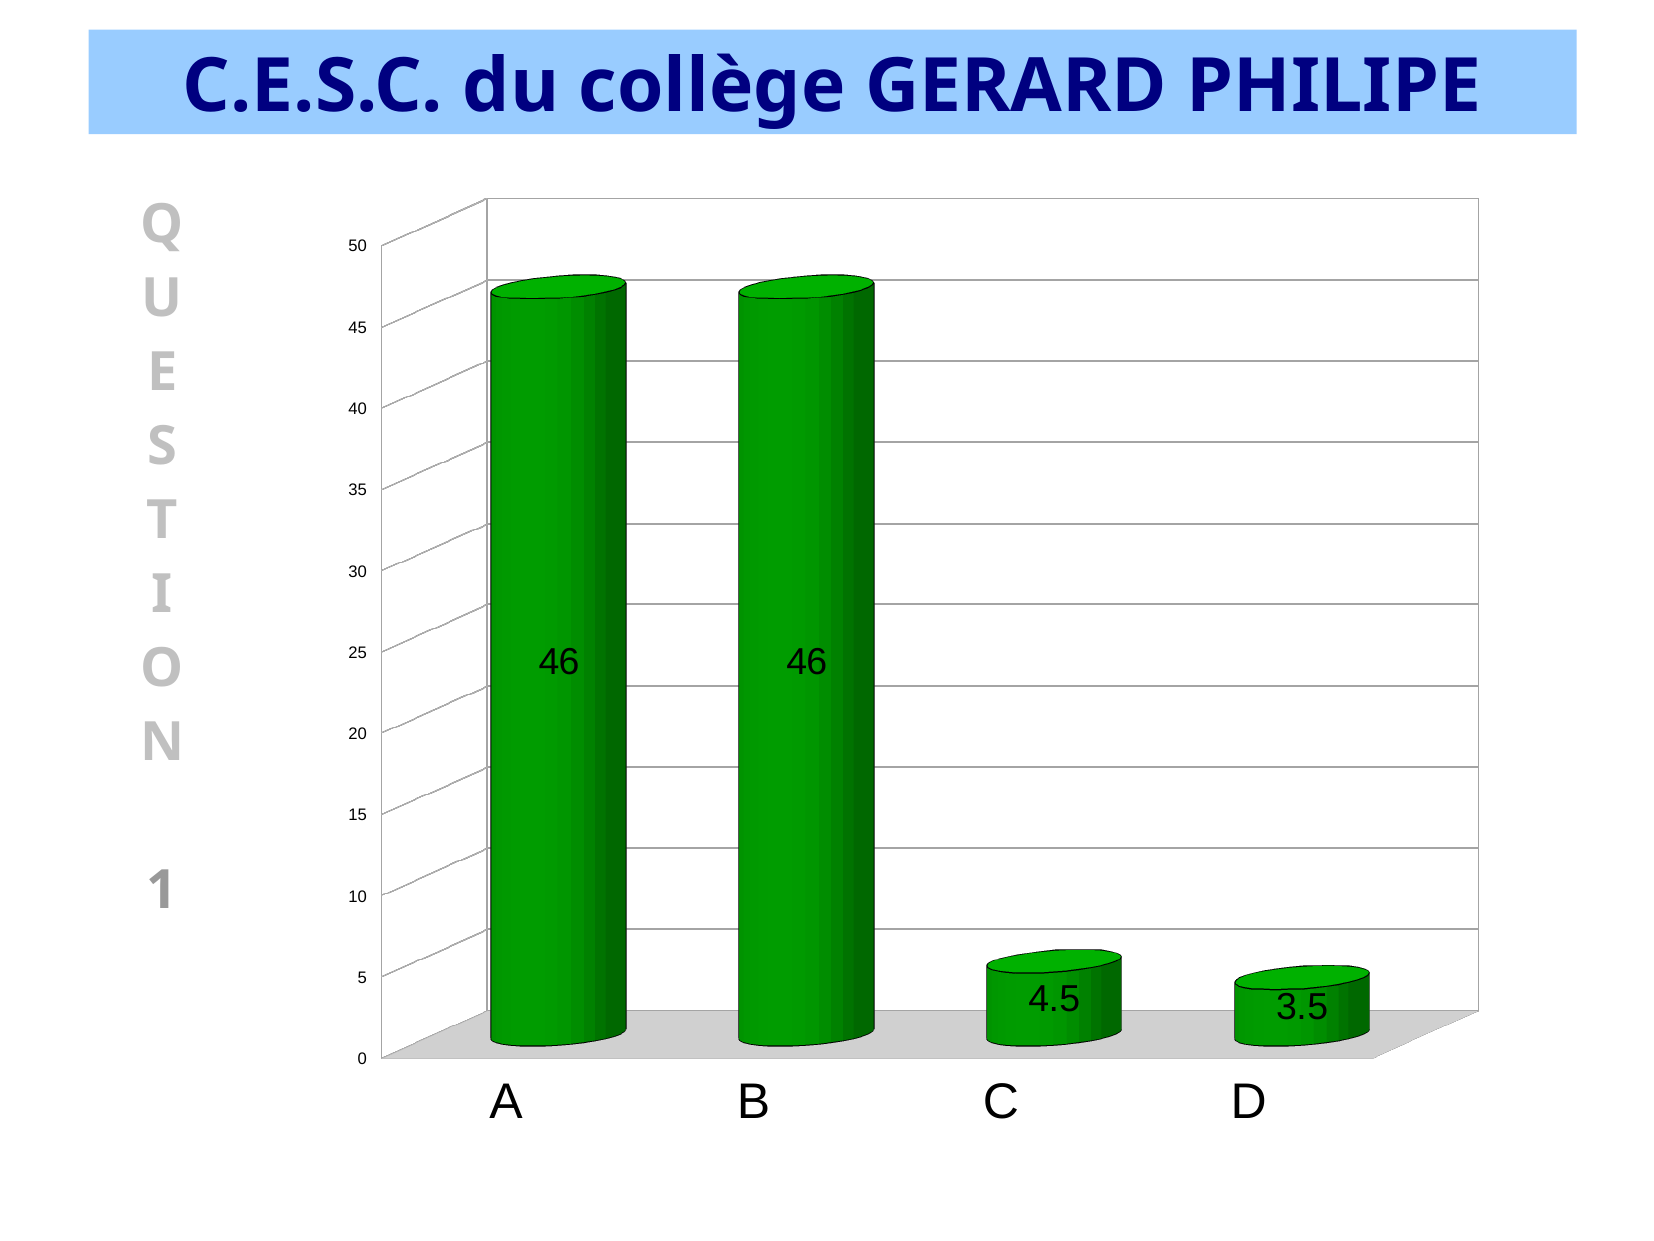

# C.E.S.C. du collège GERARD PHILIPE
[unsupported chart]
Q
U
E
S
T
I
O
N
1